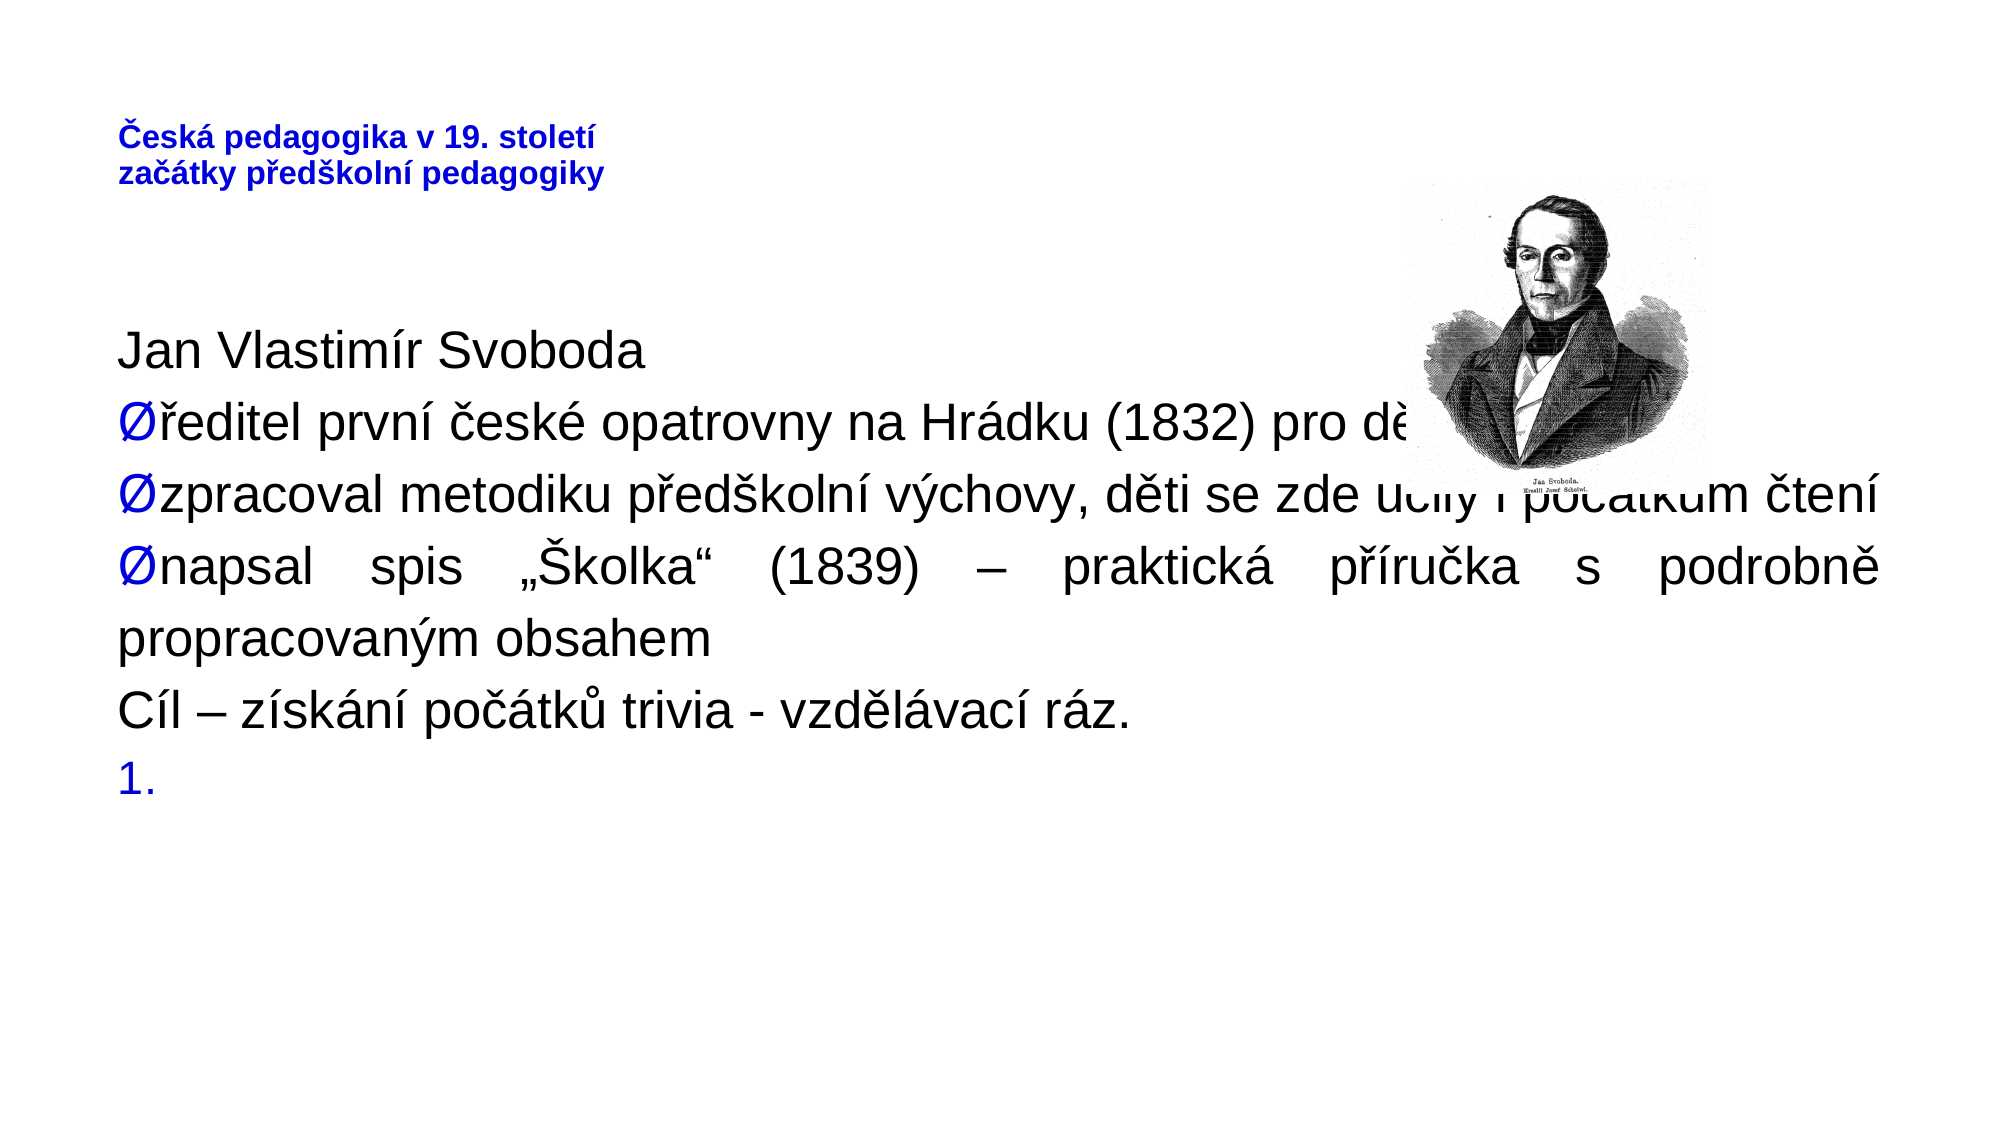

# Česká pedagogika v 19. století začátky předškolní pedagogiky
Jan Vlastimír Svoboda
ředitel první české opatrovny na Hrádku (1832) pro děti 2 – 5 leté
zpracoval metodiku předškolní výchovy, děti se zde učily i počátkům čtení
napsal spis „Školka“ (1839) – praktická příručka s podrobně propracovaným obsahem
Cíl – získání počátků trivia - vzdělávací ráz.